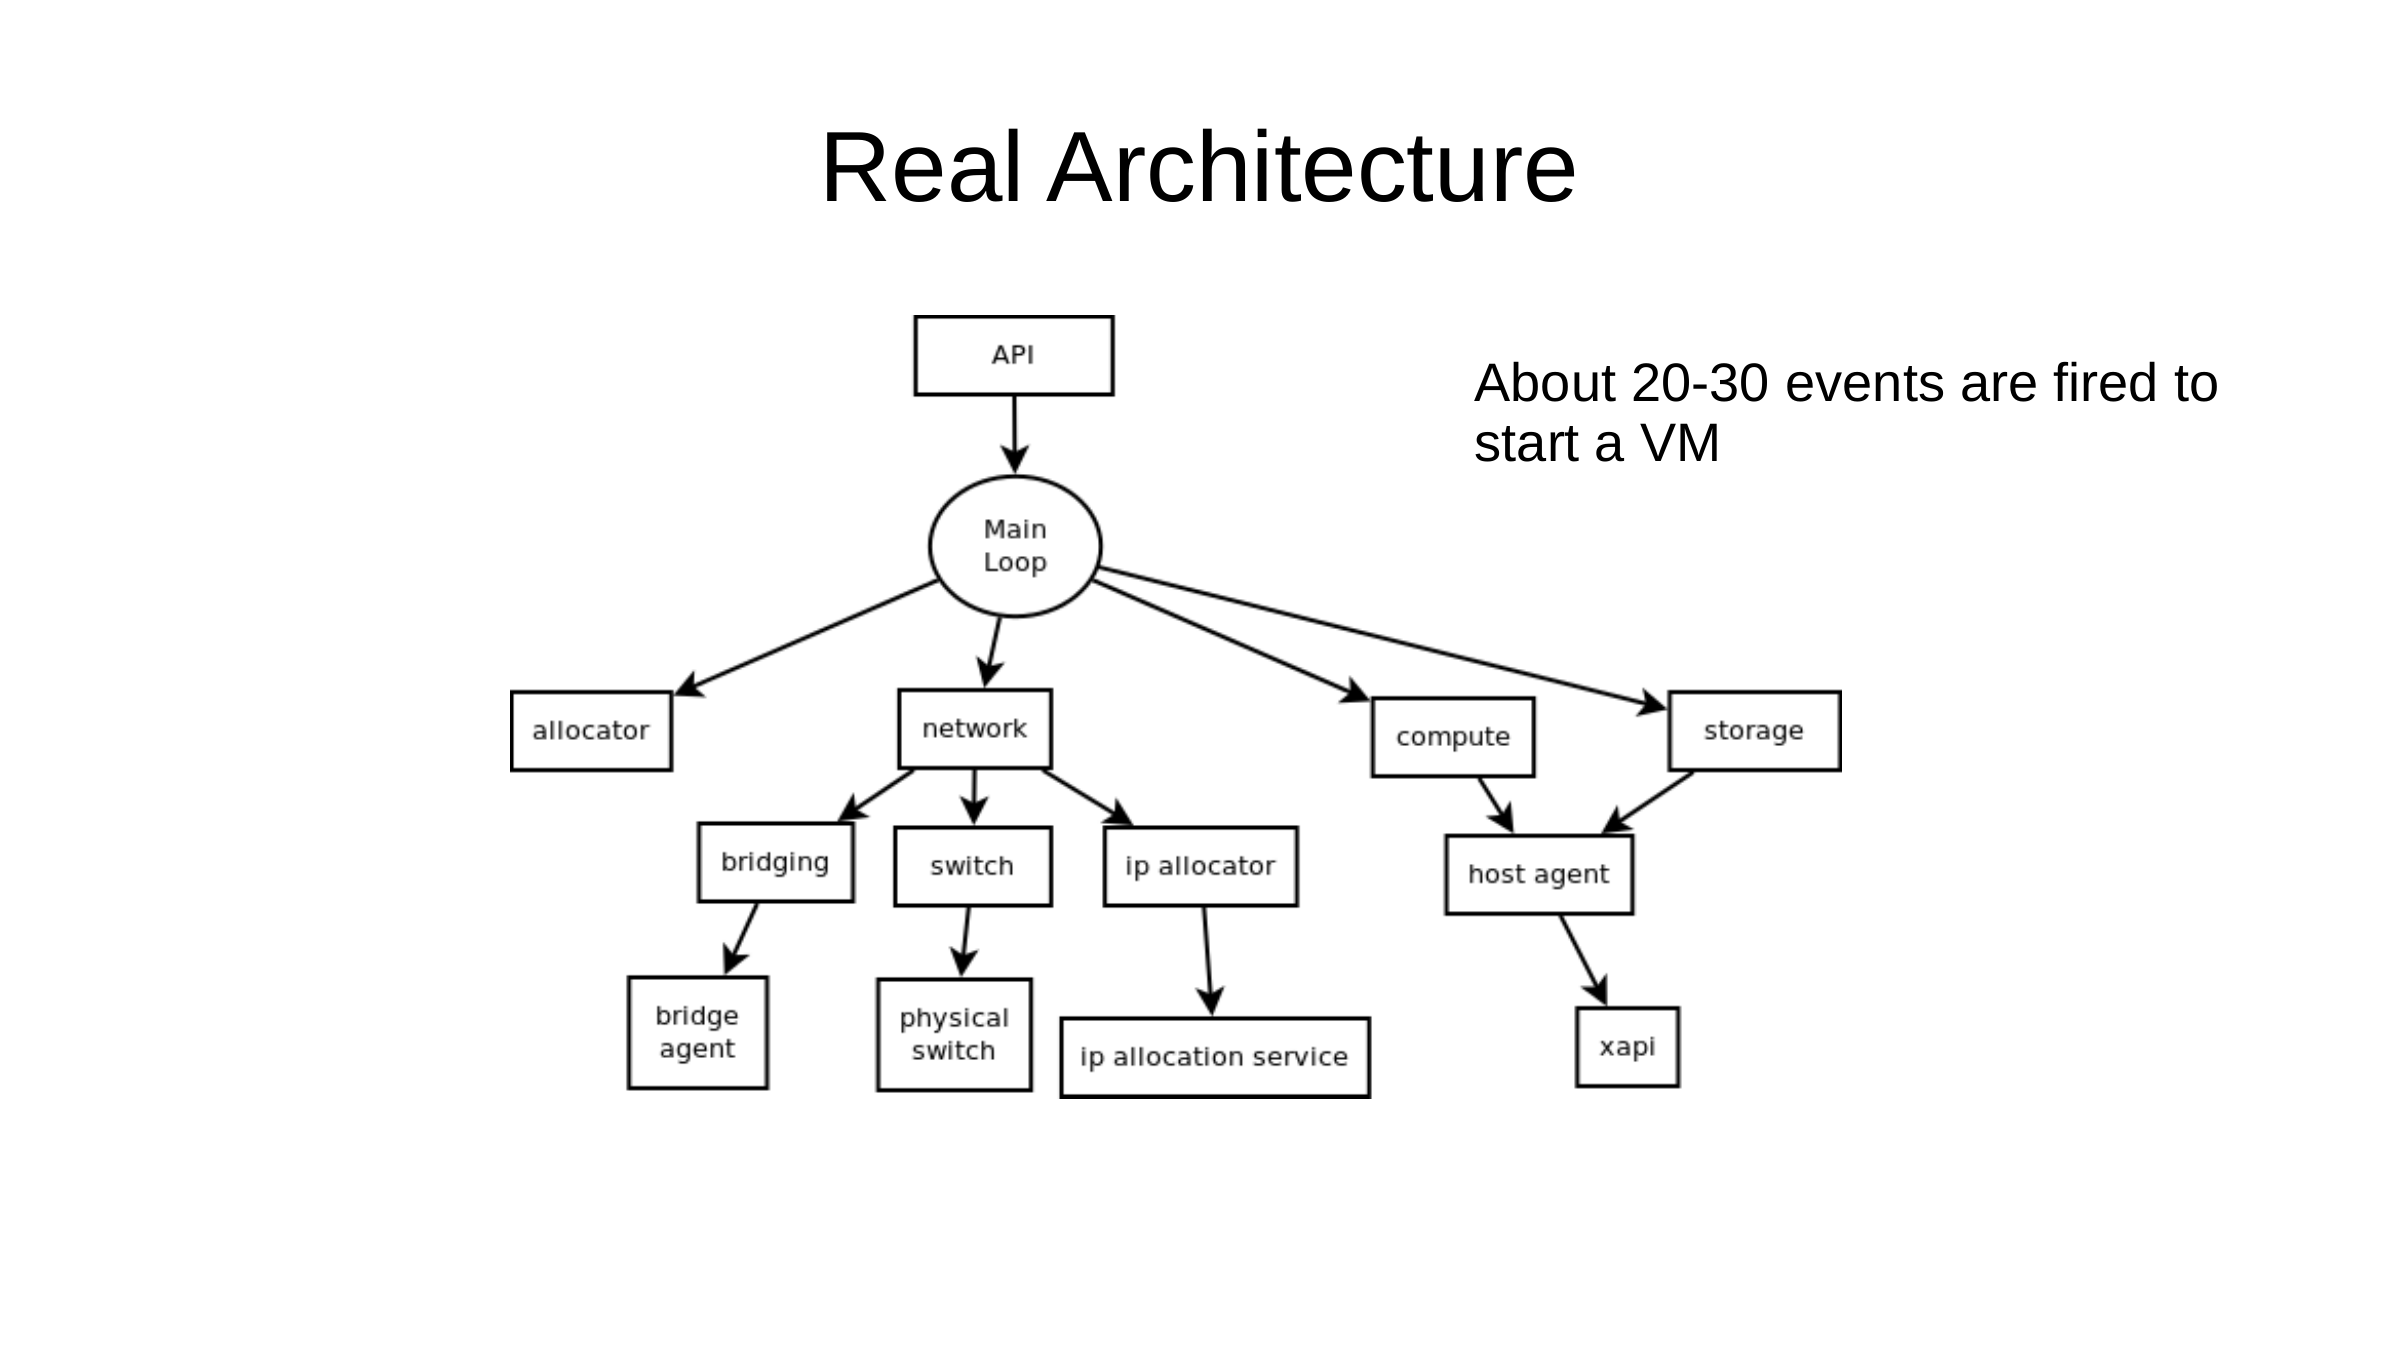

# Real Architecture
About 20-30 events are fired to
start a VM